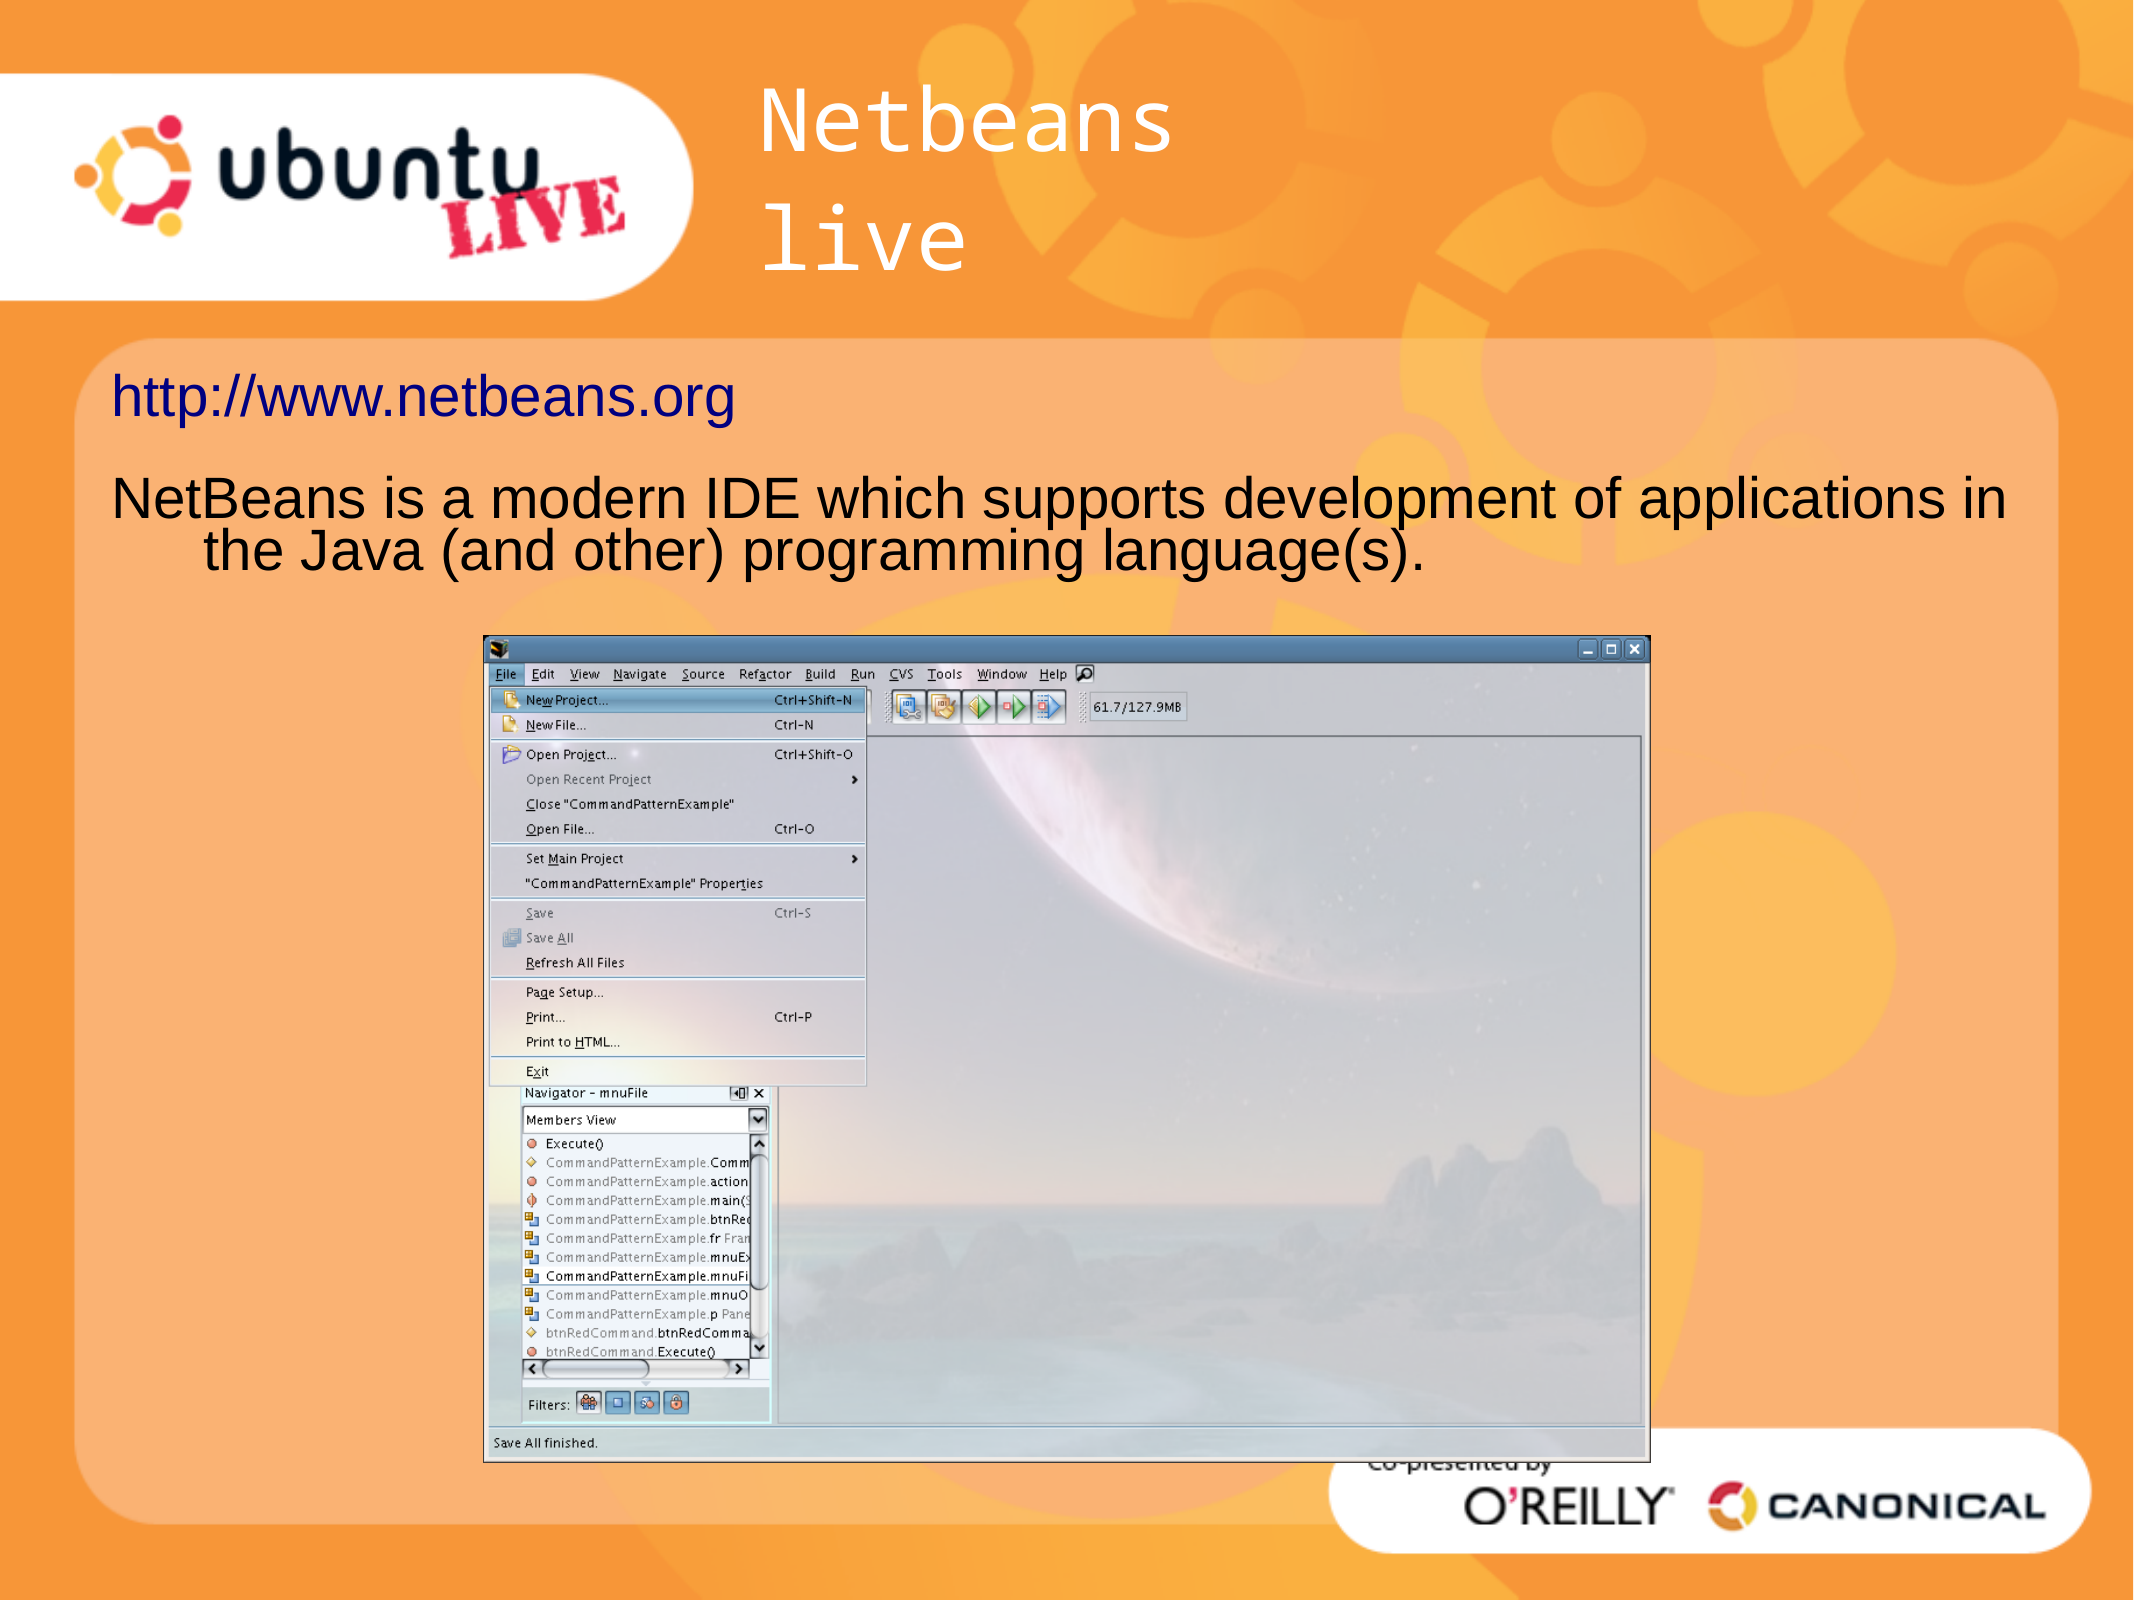

Netbeans
live
# http://www.netbeans.org
NetBeans is a modern IDE which supports development of applications in the Java (and other) programming language(s).